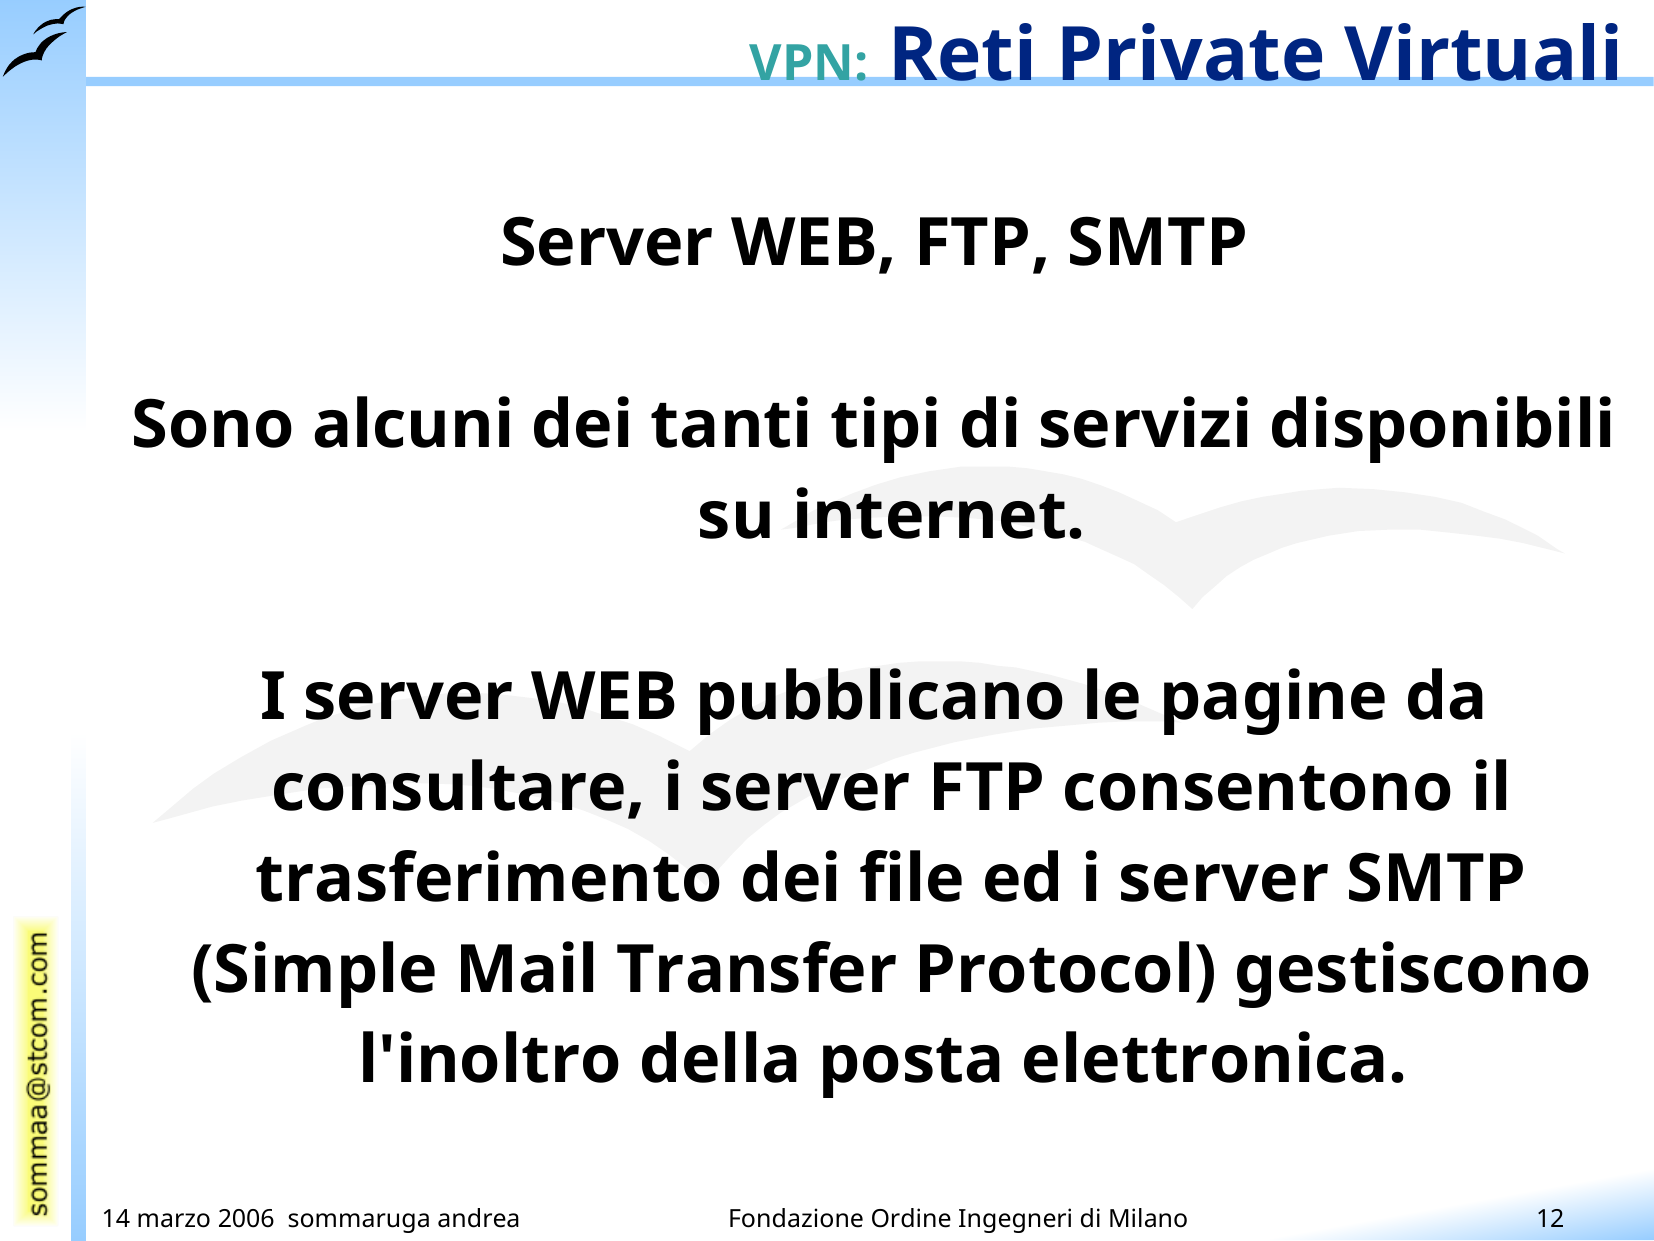

# VPN: Reti Private Virtuali
Server WEB, FTP, SMTP
Sono alcuni dei tanti tipi di servizi disponibili su internet.
I server WEB pubblicano le pagine da consultare, i server FTP consentono il trasferimento dei file ed i server SMTP (Simple Mail Transfer Protocol) gestiscono l'inoltro della posta elettronica.